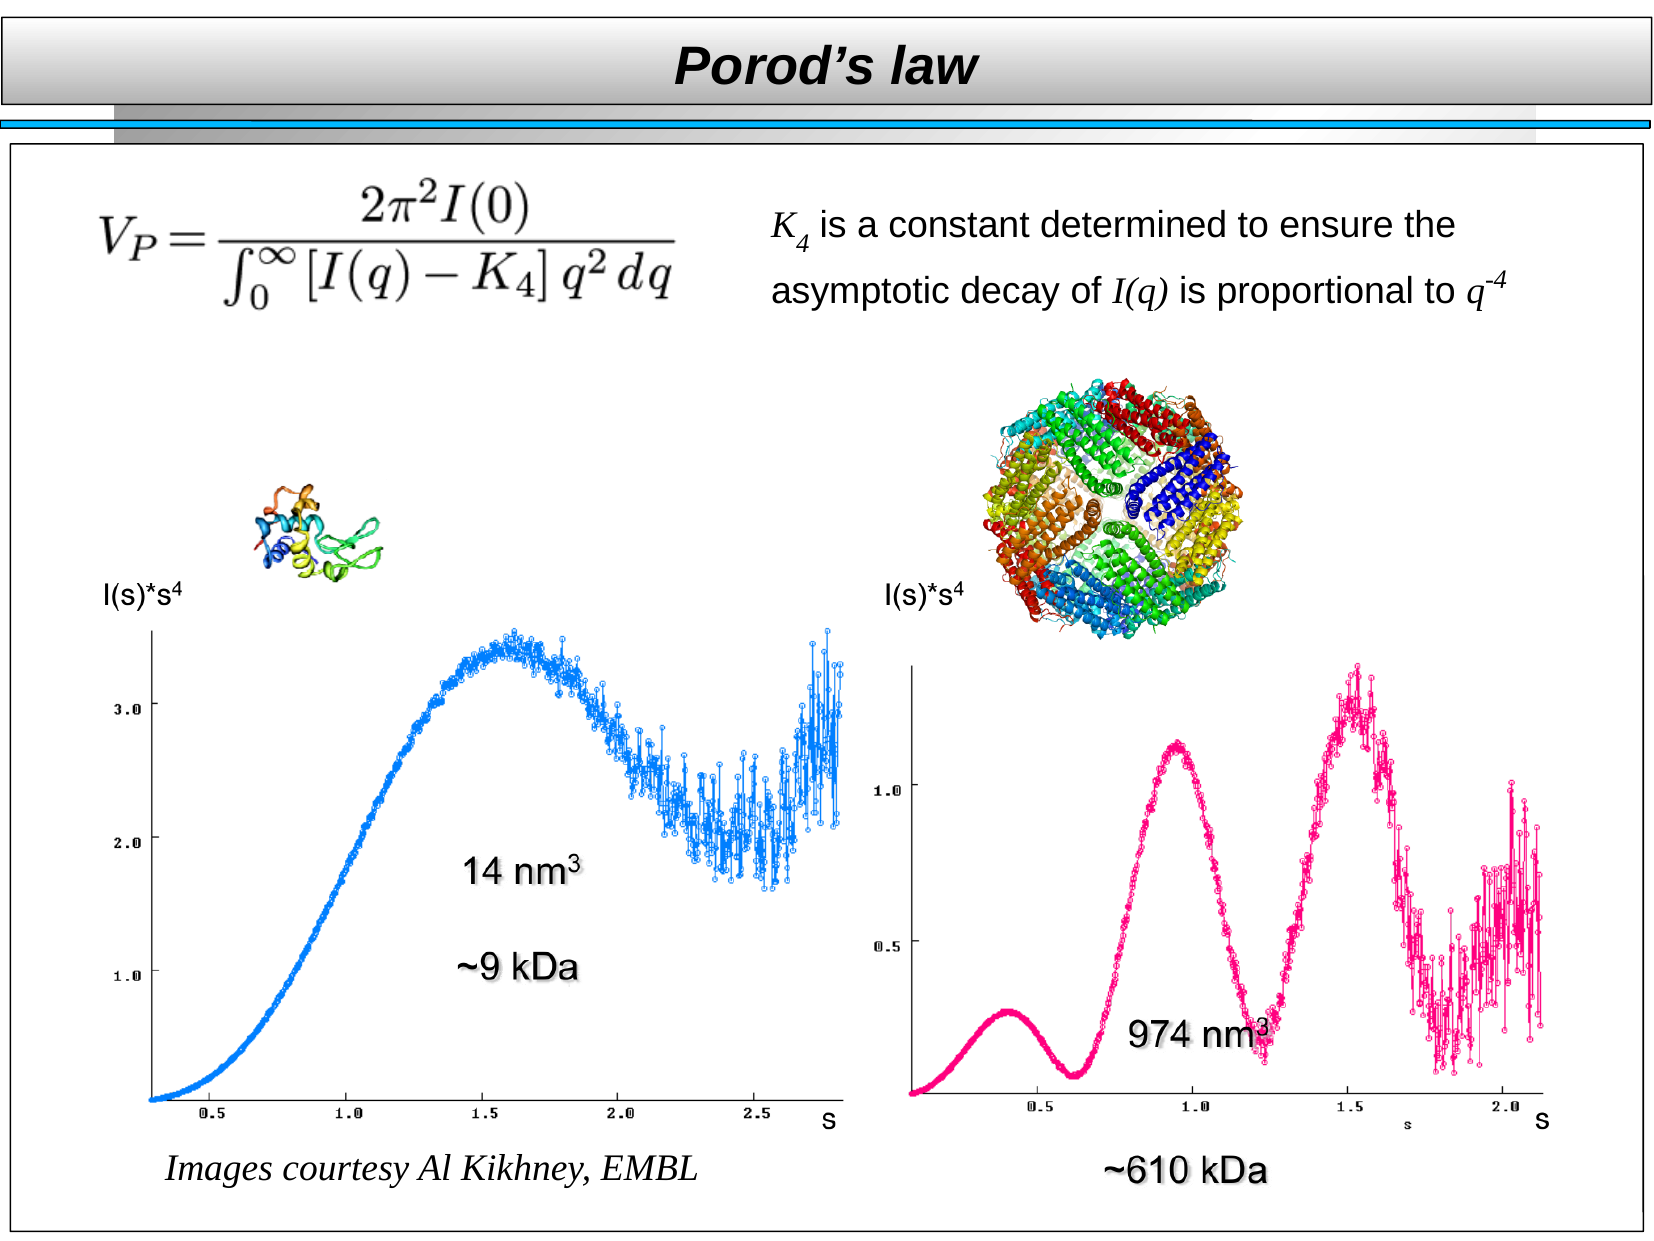

Porod’s law
K4 is a constant determined to ensure the
asymptotic decay of I(q) is proportional to q-4
Images courtesy Al Kikhney, EMBL